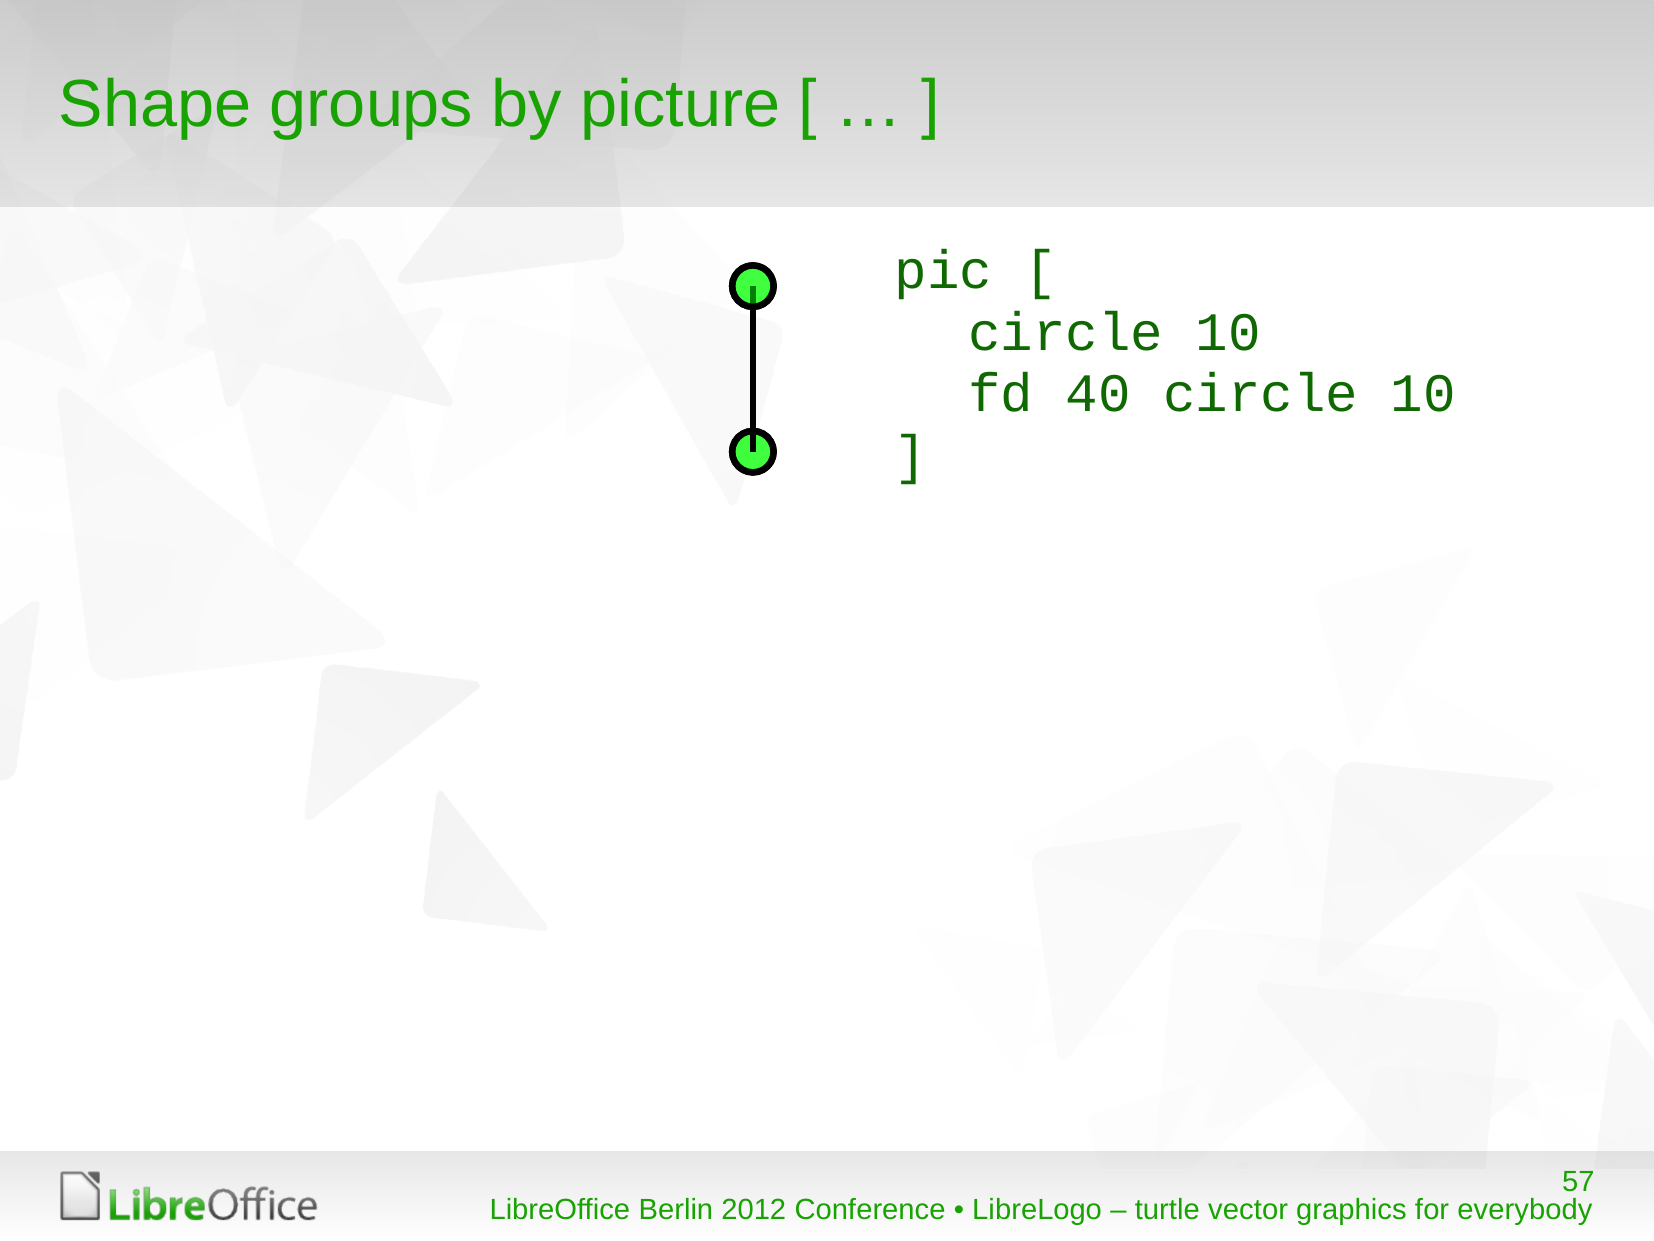

# Shape groups by picture [ … ]
pic [
	circle 10
	fd 40 circle 10
]
57
LibreOffice Berlin 2012 Conference • LibreLogo – turtle vector graphics for everybody